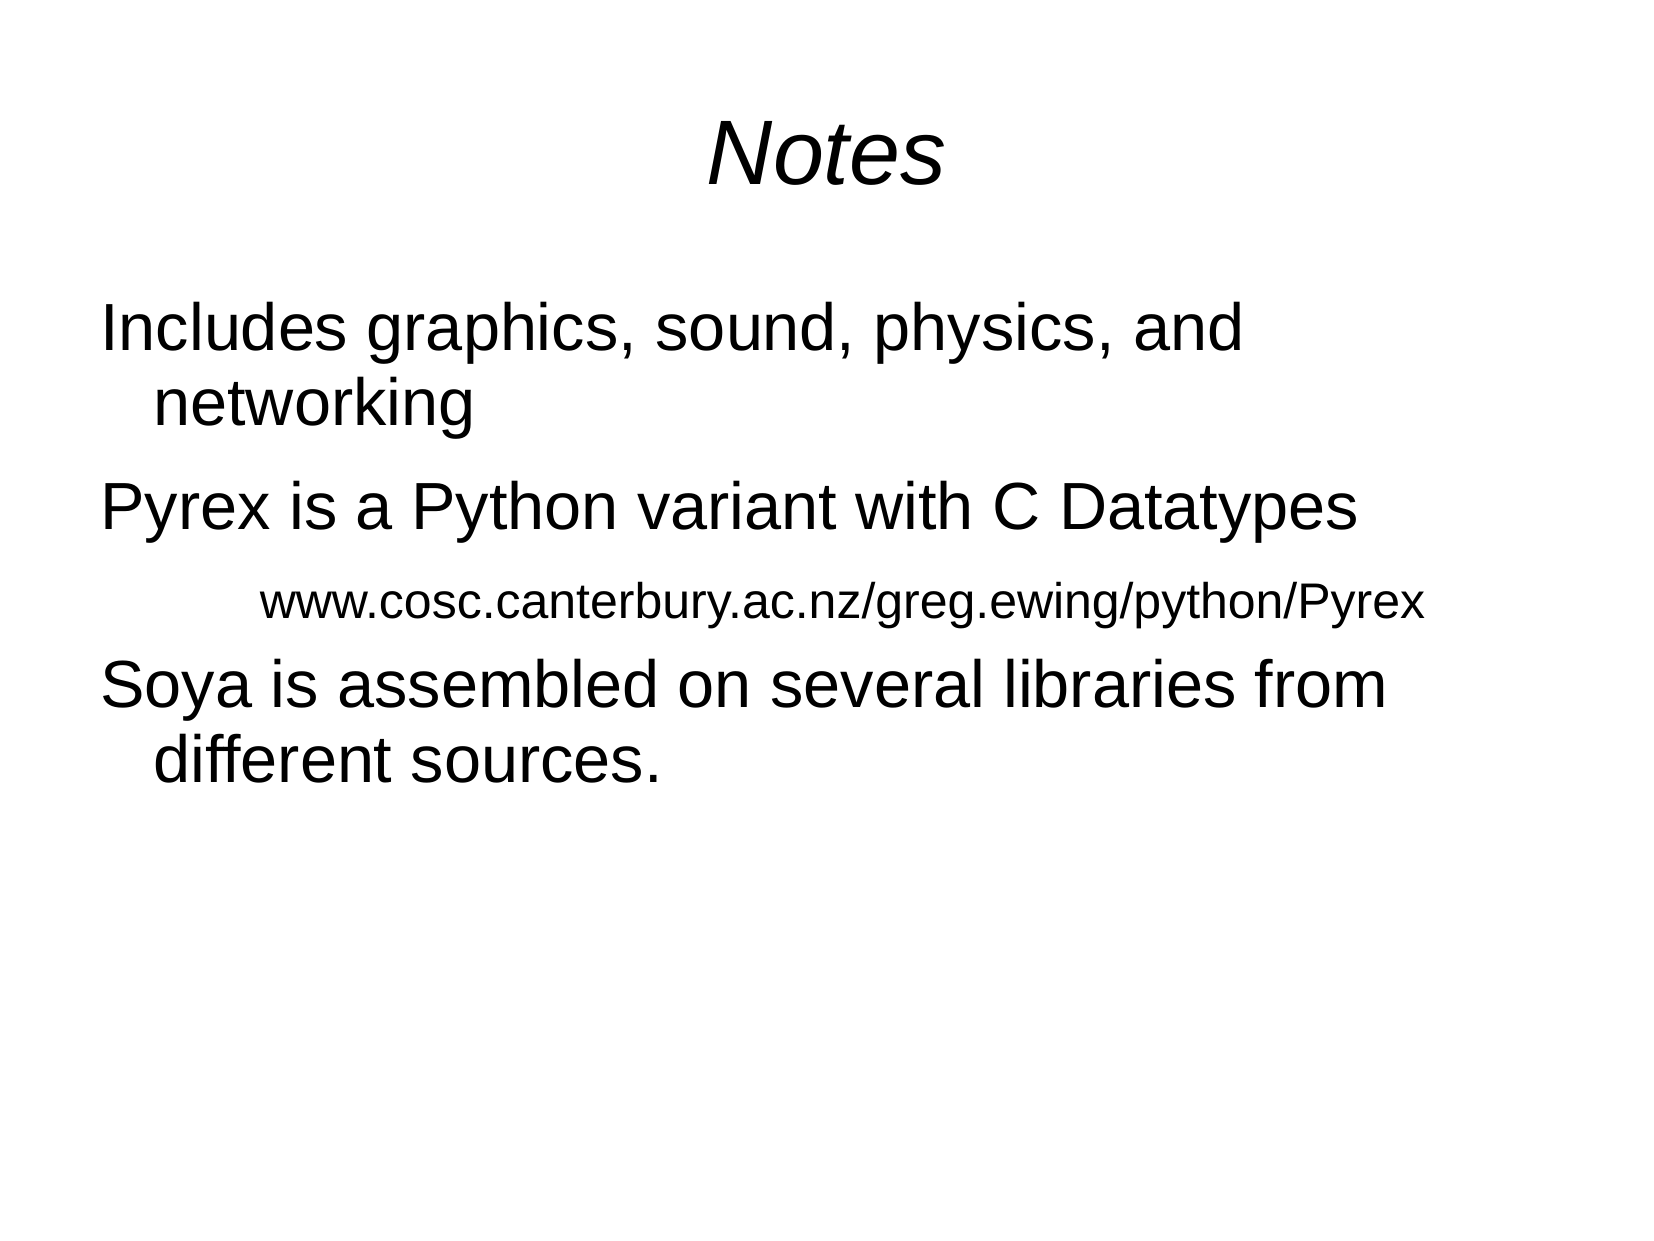

# Notes
Includes graphics, sound, physics, and networking
Pyrex is a Python variant with C Datatypes
www.cosc.canterbury.ac.nz/greg.ewing/python/Pyrex
Soya is assembled on several libraries from different sources.